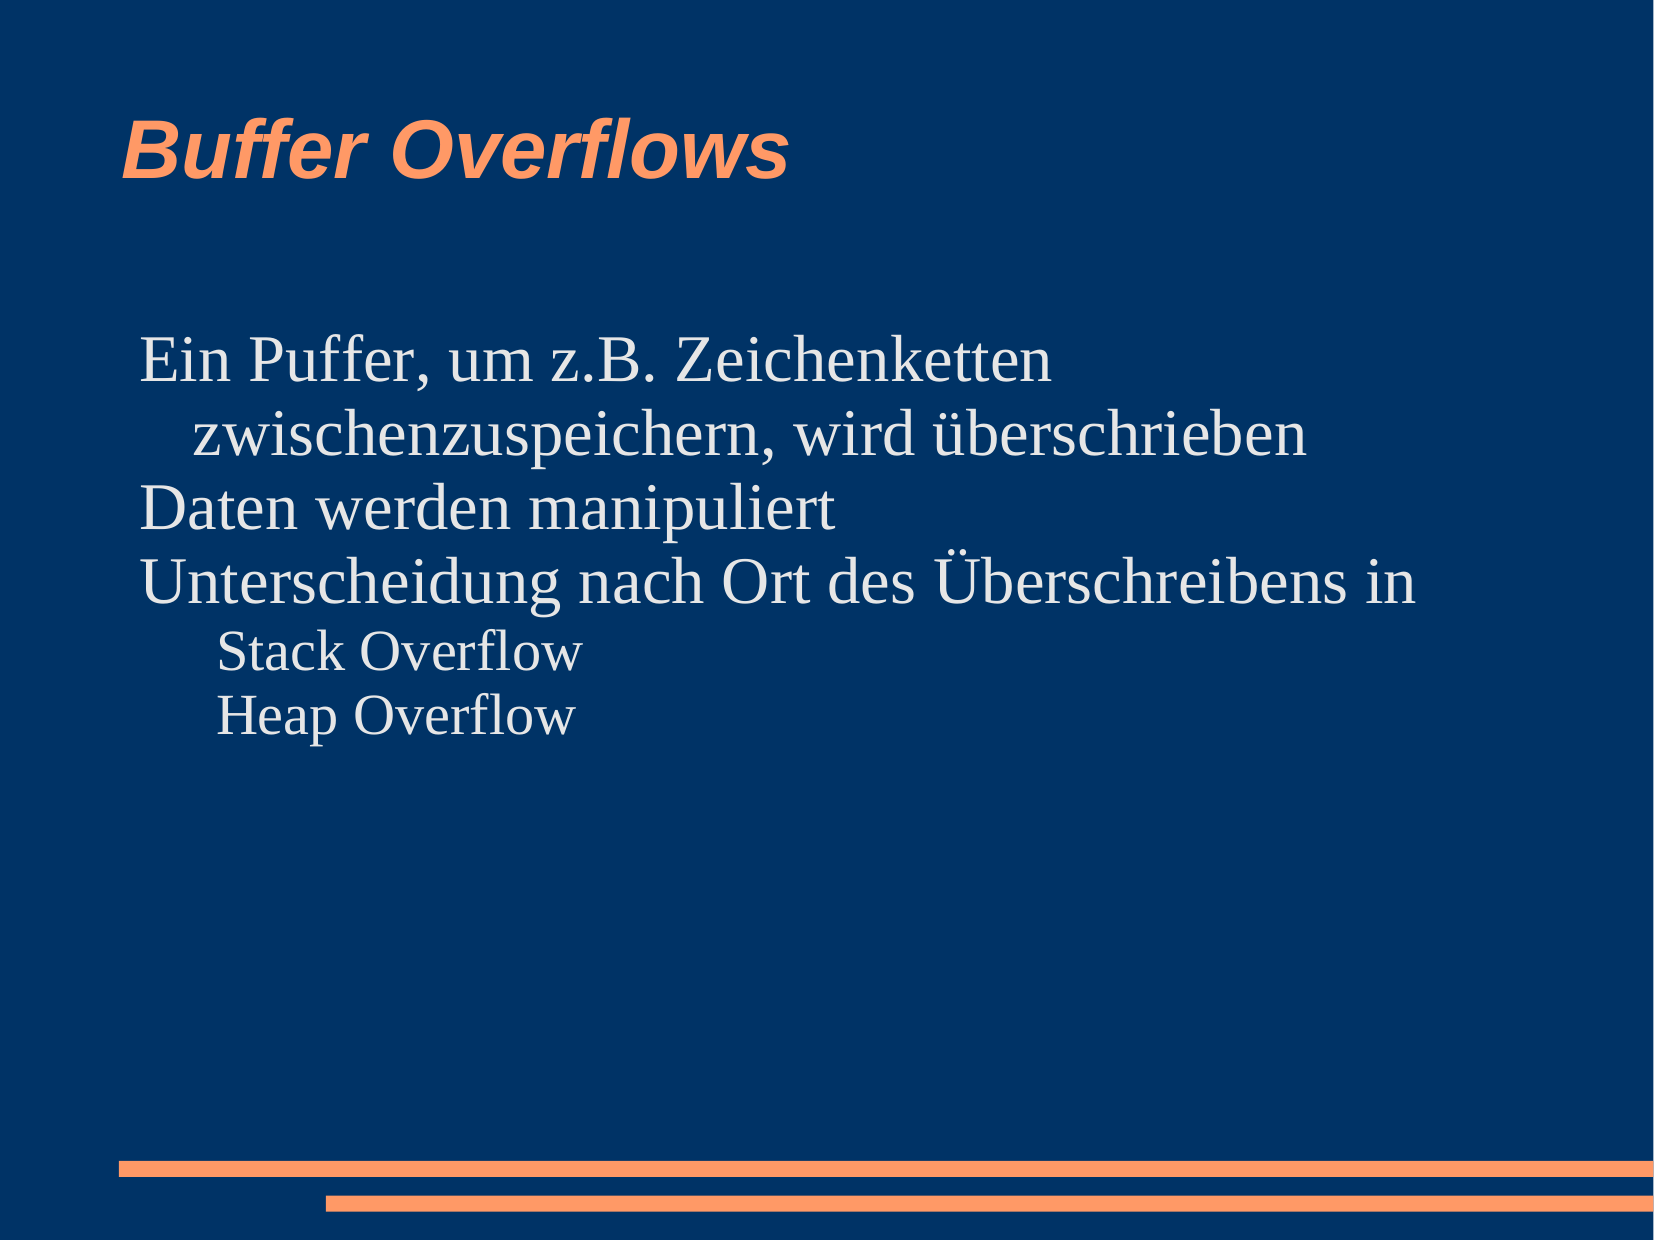

# Buffer Overflows
Ein Puffer, um z.B. Zeichenketten zwischenzuspeichern, wird überschrieben
Daten werden manipuliert
Unterscheidung nach Ort des Überschreibens in
Stack Overflow
Heap Overflow